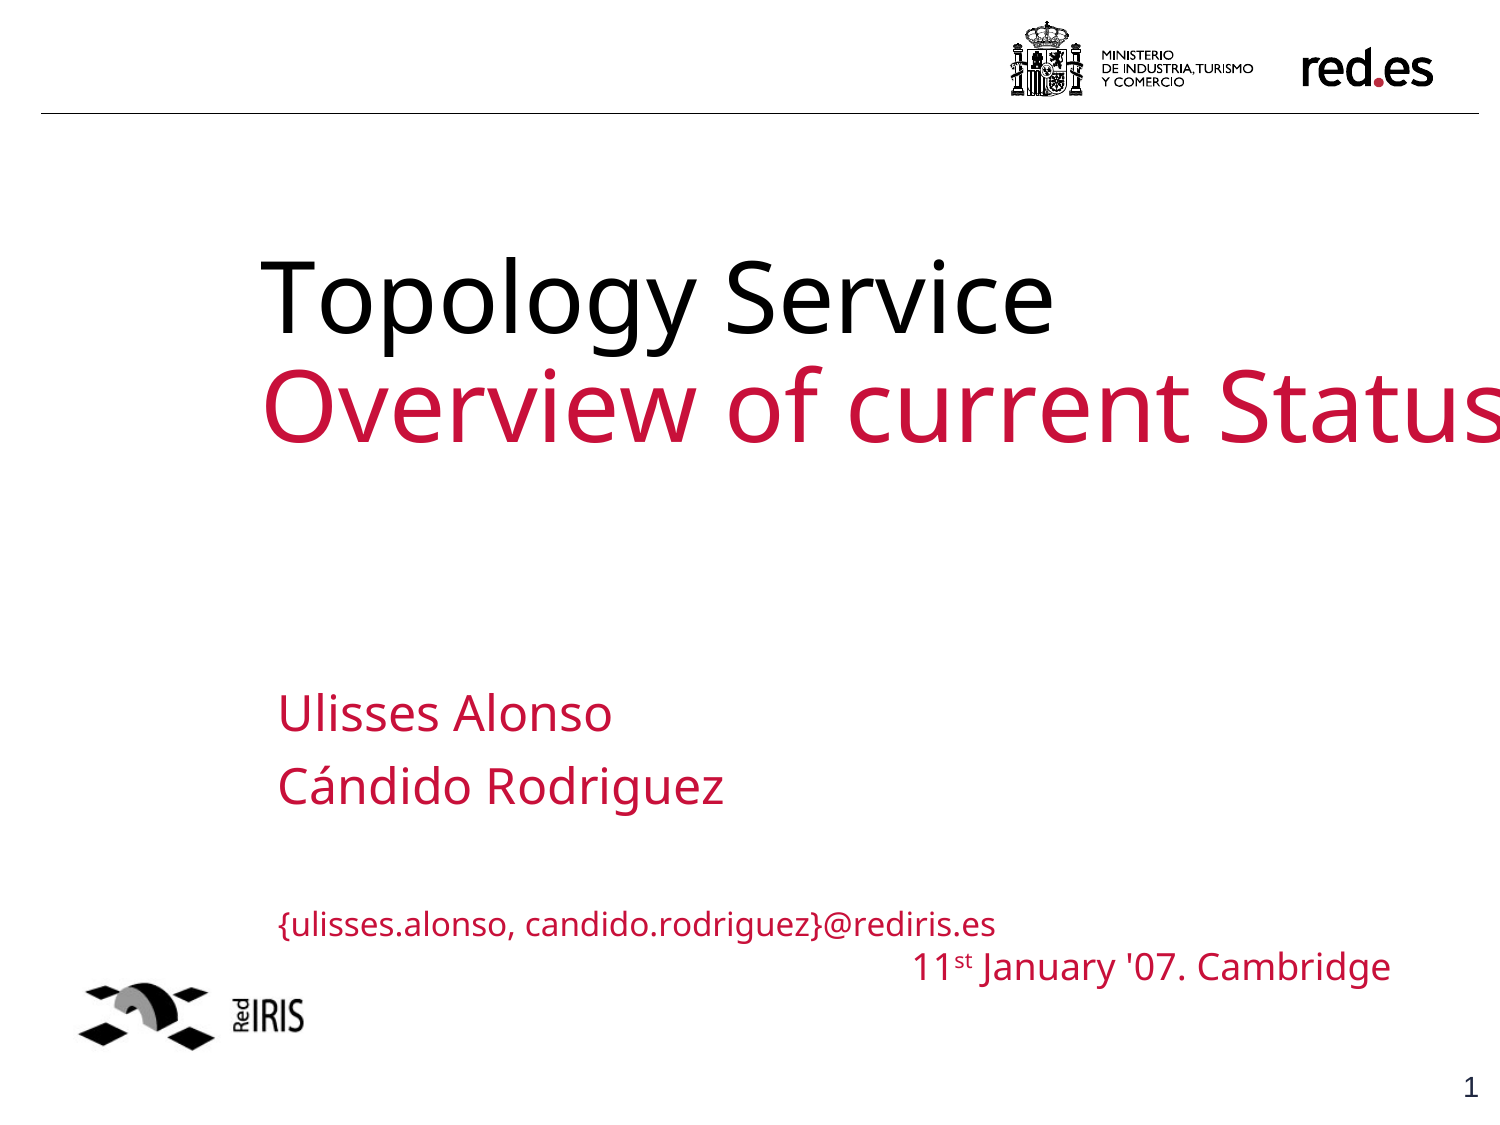

Topology Service
Overview of current Status & Installation
Ulisses Alonso
Cándido Rodriguez
{ulisses.alonso, candido.rodriguez}@rediris.es
11st January '07. Cambridge
1